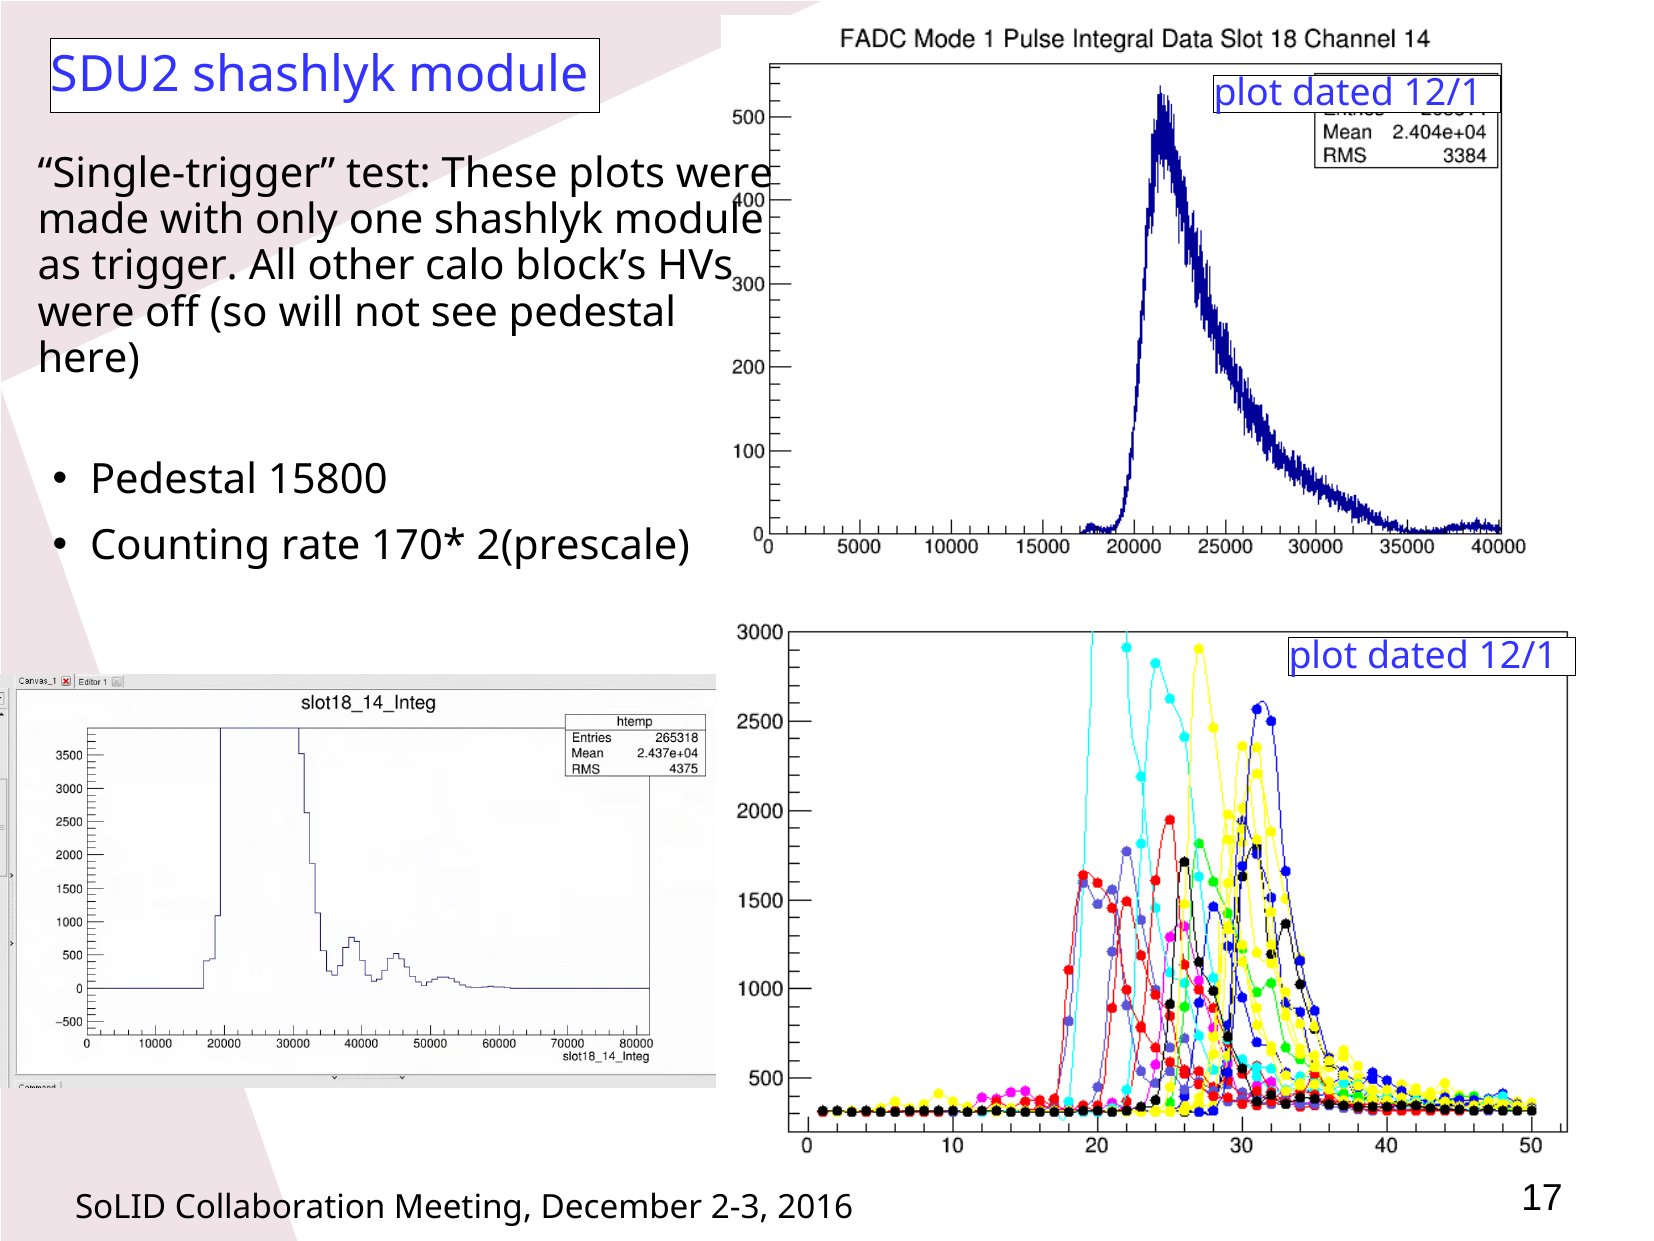

SDU2 shashlyk module
plot dated 12/1
“Single-trigger” test: These plots were made with only one shashlyk module as trigger. All other calo block’s HVs were off (so will not see pedestal here)
Pedestal 15800
Counting rate 170* 2(prescale)
plot dated 12/1
17